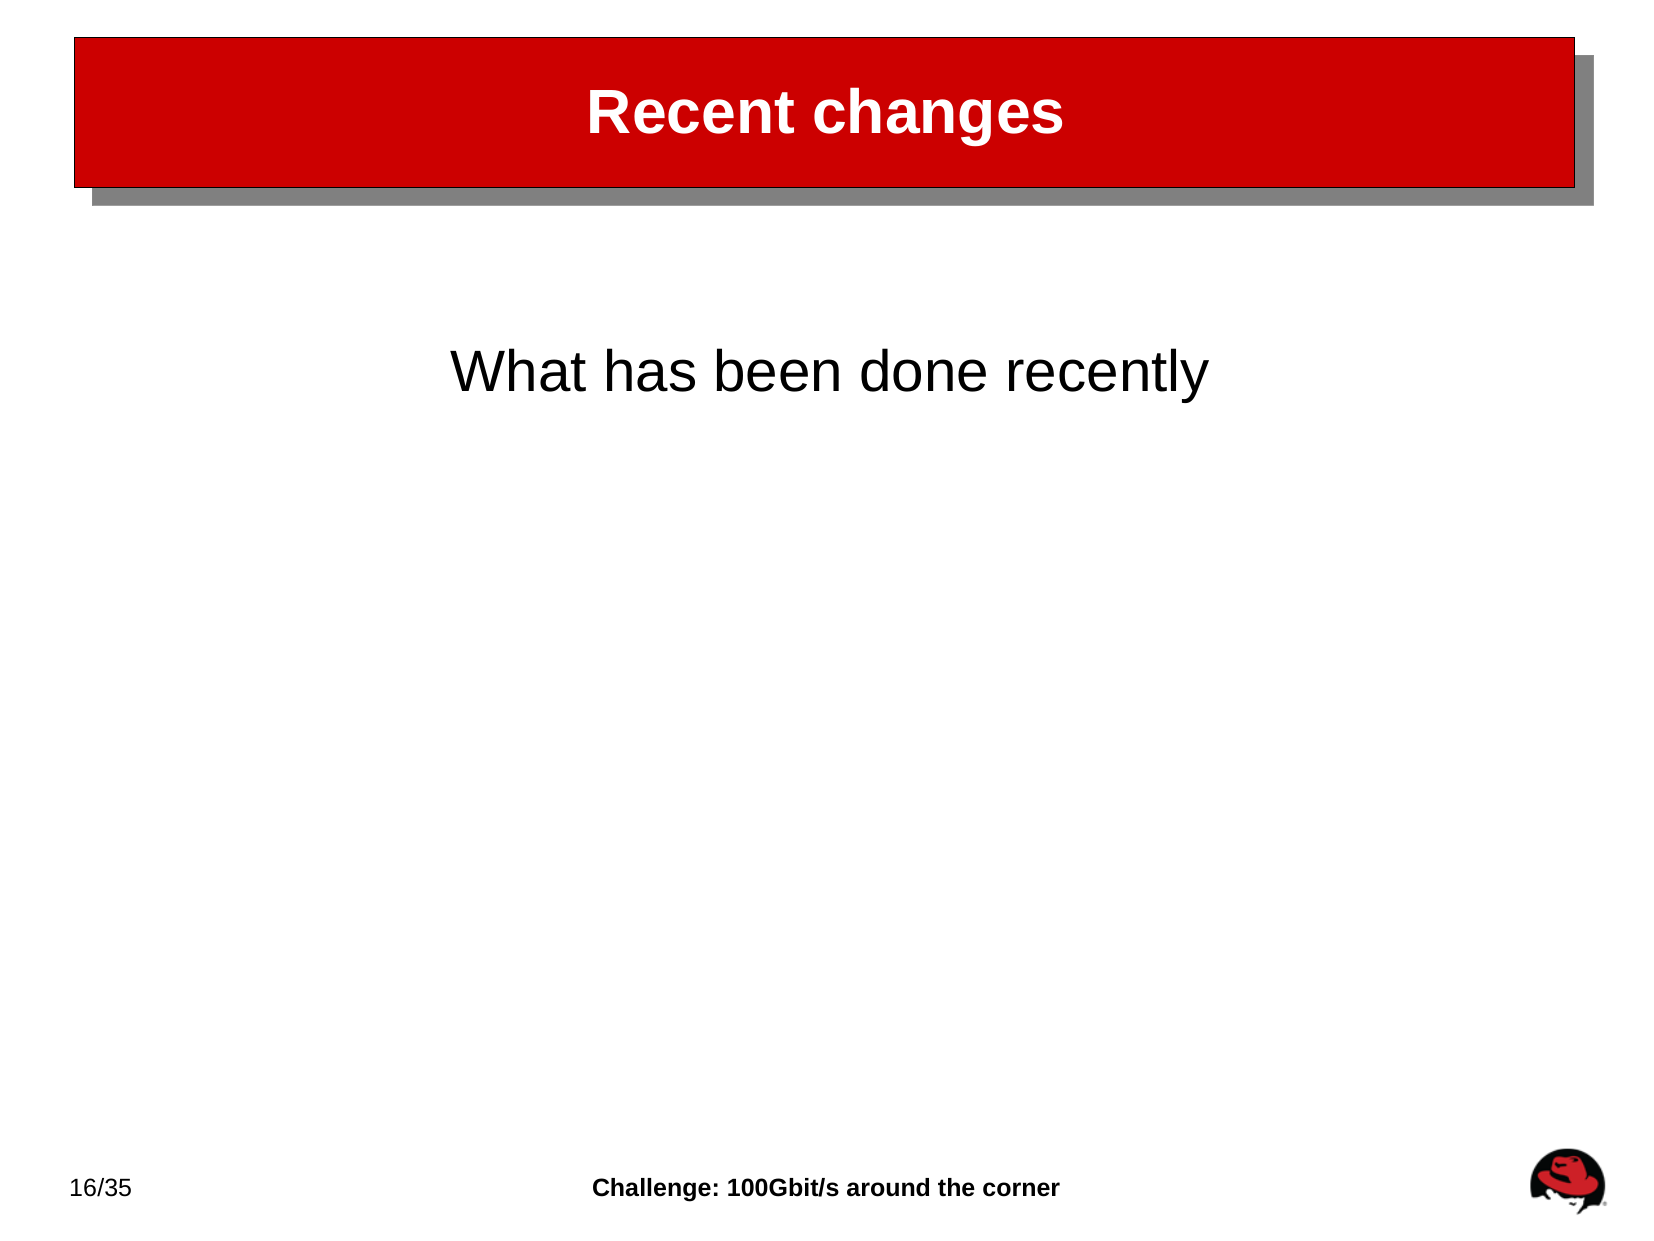

# Recent changes
What has been done recently